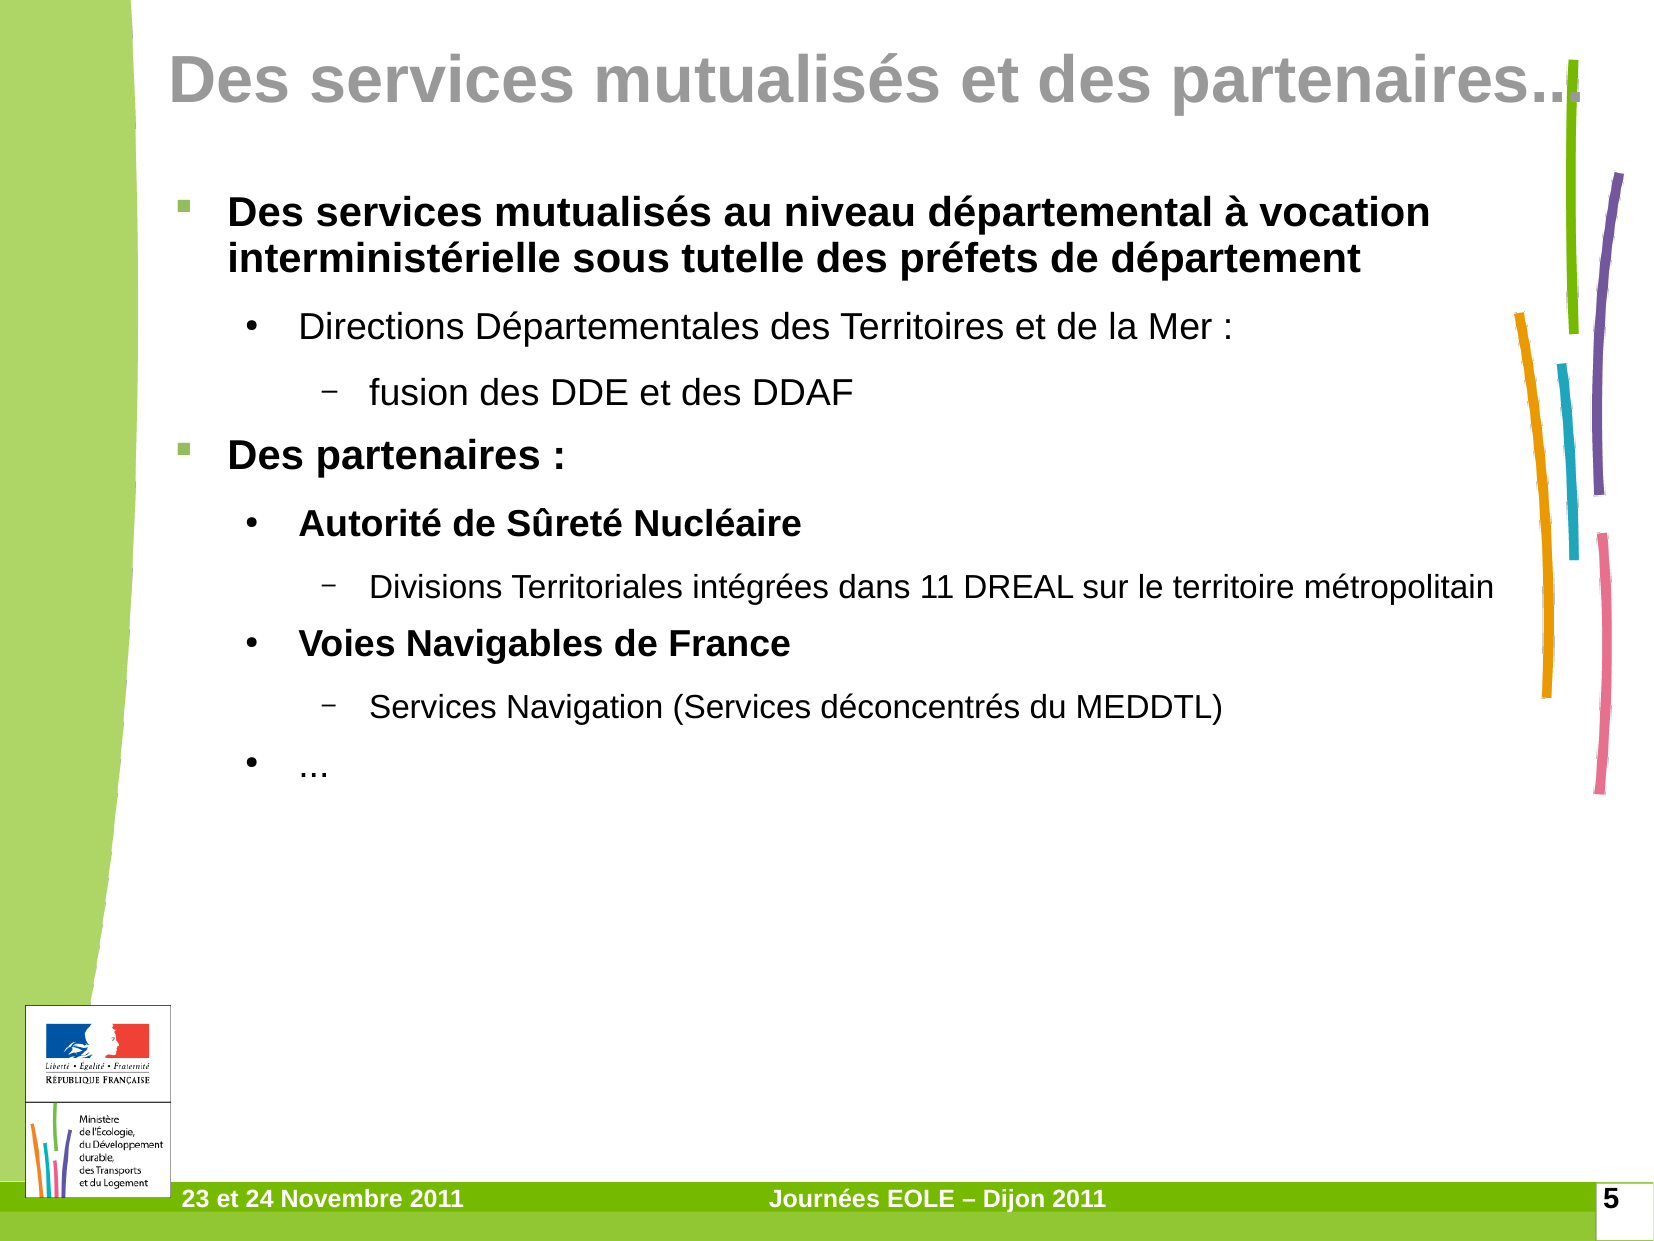

# Des services mutualisés et des partenaires...
Des services mutualisés au niveau départemental à vocation interministérielle sous tutelle des préfets de département
Directions Départementales des Territoires et de la Mer :
fusion des DDE et des DDAF
Des partenaires :
Autorité de Sûreté Nucléaire
Divisions Territoriales intégrées dans 11 DREAL sur le territoire métropolitain
Voies Navigables de France
Services Navigation (Services déconcentrés du MEDDTL)
...
5
 SG/SPSSI/PSI septembre 2011
Schéma directeur des SI